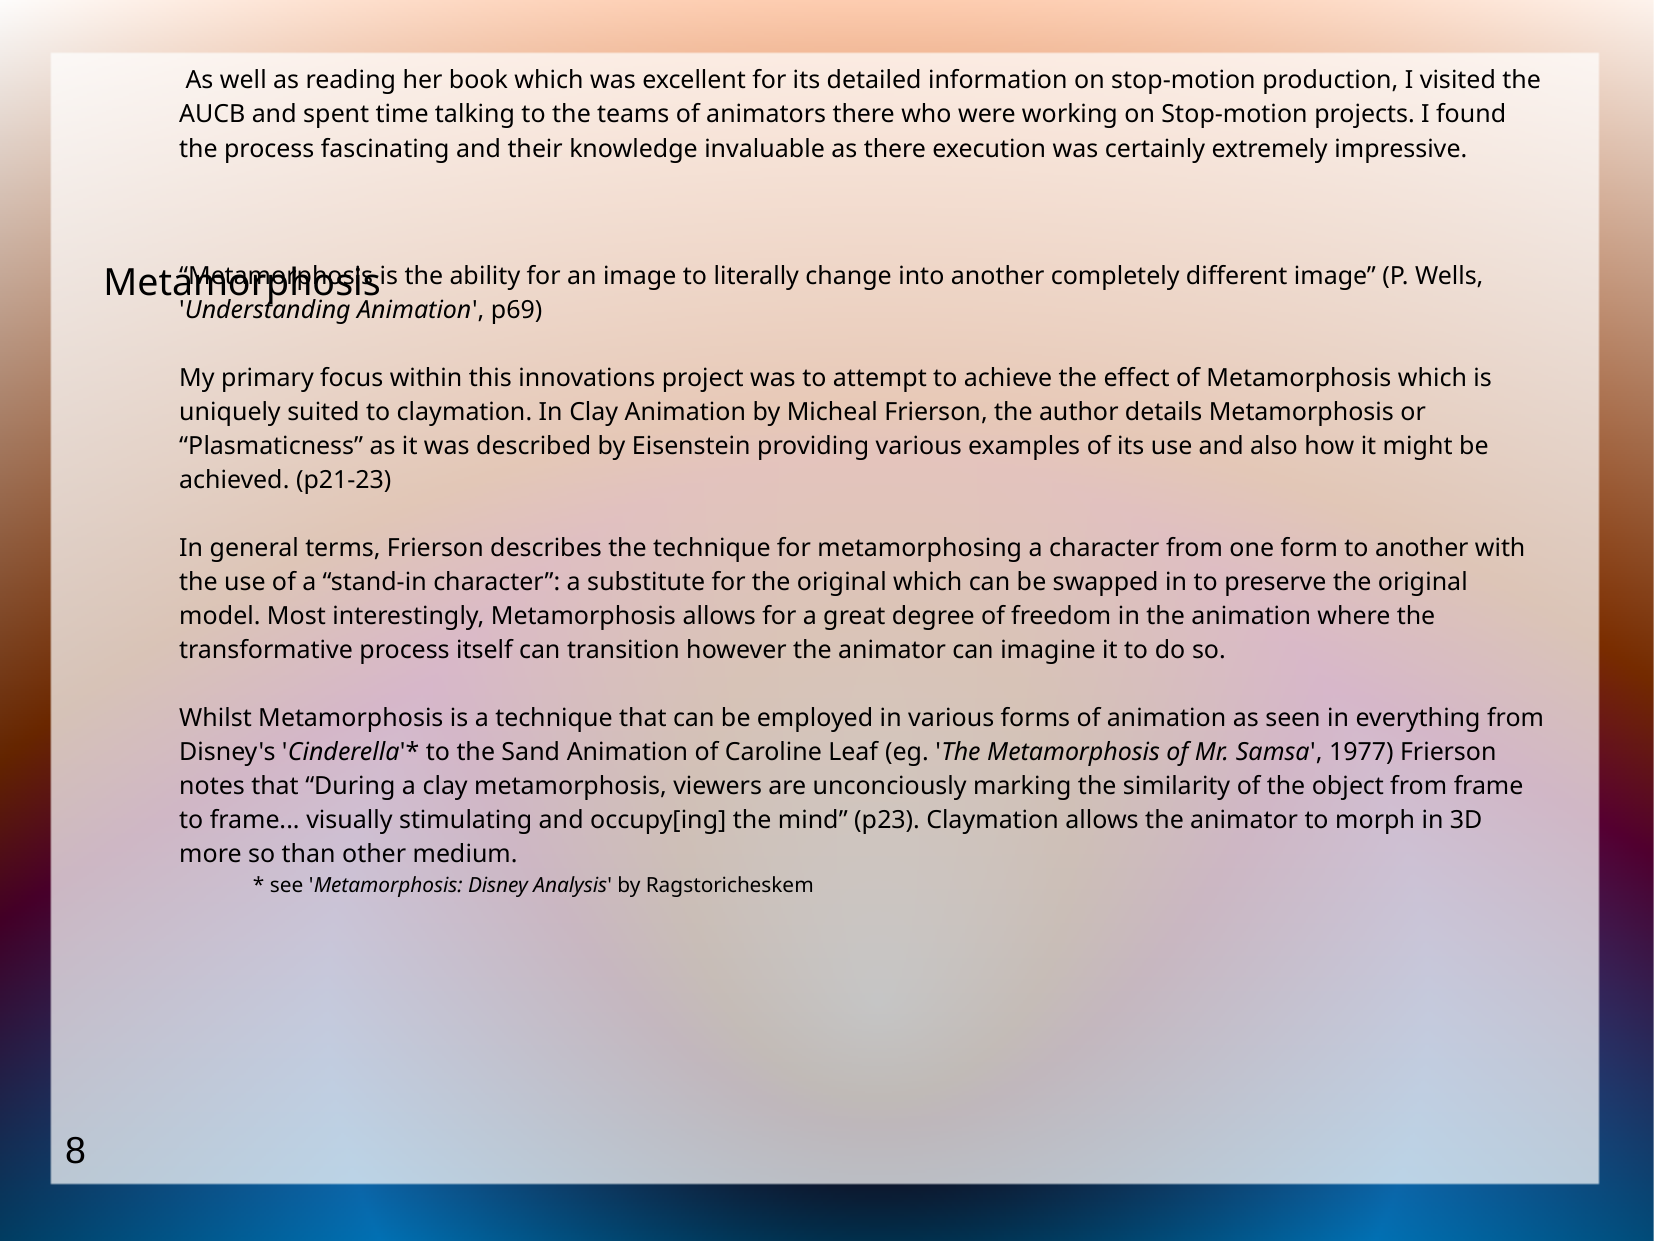

As well as reading her book which was excellent for its detailed information on stop-motion production, I visited the AUCB and spent time talking to the teams of animators there who were working on Stop-motion projects. I found the process fascinating and their knowledge invaluable as there execution was certainly extremely impressive.
“Metamorphosis is the ability for an image to literally change into another completely different image” (P. Wells, 'Understanding Animation', p69)
My primary focus within this innovations project was to attempt to achieve the effect of Metamorphosis which is uniquely suited to claymation. In Clay Animation by Micheal Frierson, the author details Metamorphosis or “Plasmaticness” as it was described by Eisenstein providing various examples of its use and also how it might be achieved. (p21-23)
In general terms, Frierson describes the technique for metamorphosing a character from one form to another with the use of a “stand-in character”: a substitute for the original which can be swapped in to preserve the original model. Most interestingly, Metamorphosis allows for a great degree of freedom in the animation where the transformative process itself can transition however the animator can imagine it to do so.
Whilst Metamorphosis is a technique that can be employed in various forms of animation as seen in everything from Disney's 'Cinderella'* to the Sand Animation of Caroline Leaf (eg. 'The Metamorphosis of Mr. Samsa', 1977) Frierson notes that “During a clay metamorphosis, viewers are unconciously marking the similarity of the object from frame to frame... visually stimulating and occupy[ing] the mind” (p23). Claymation allows the animator to morph in 3D more so than other medium.
	* see 'Metamorphosis: Disney Analysis' by Ragstoricheskem
Metamorphosis